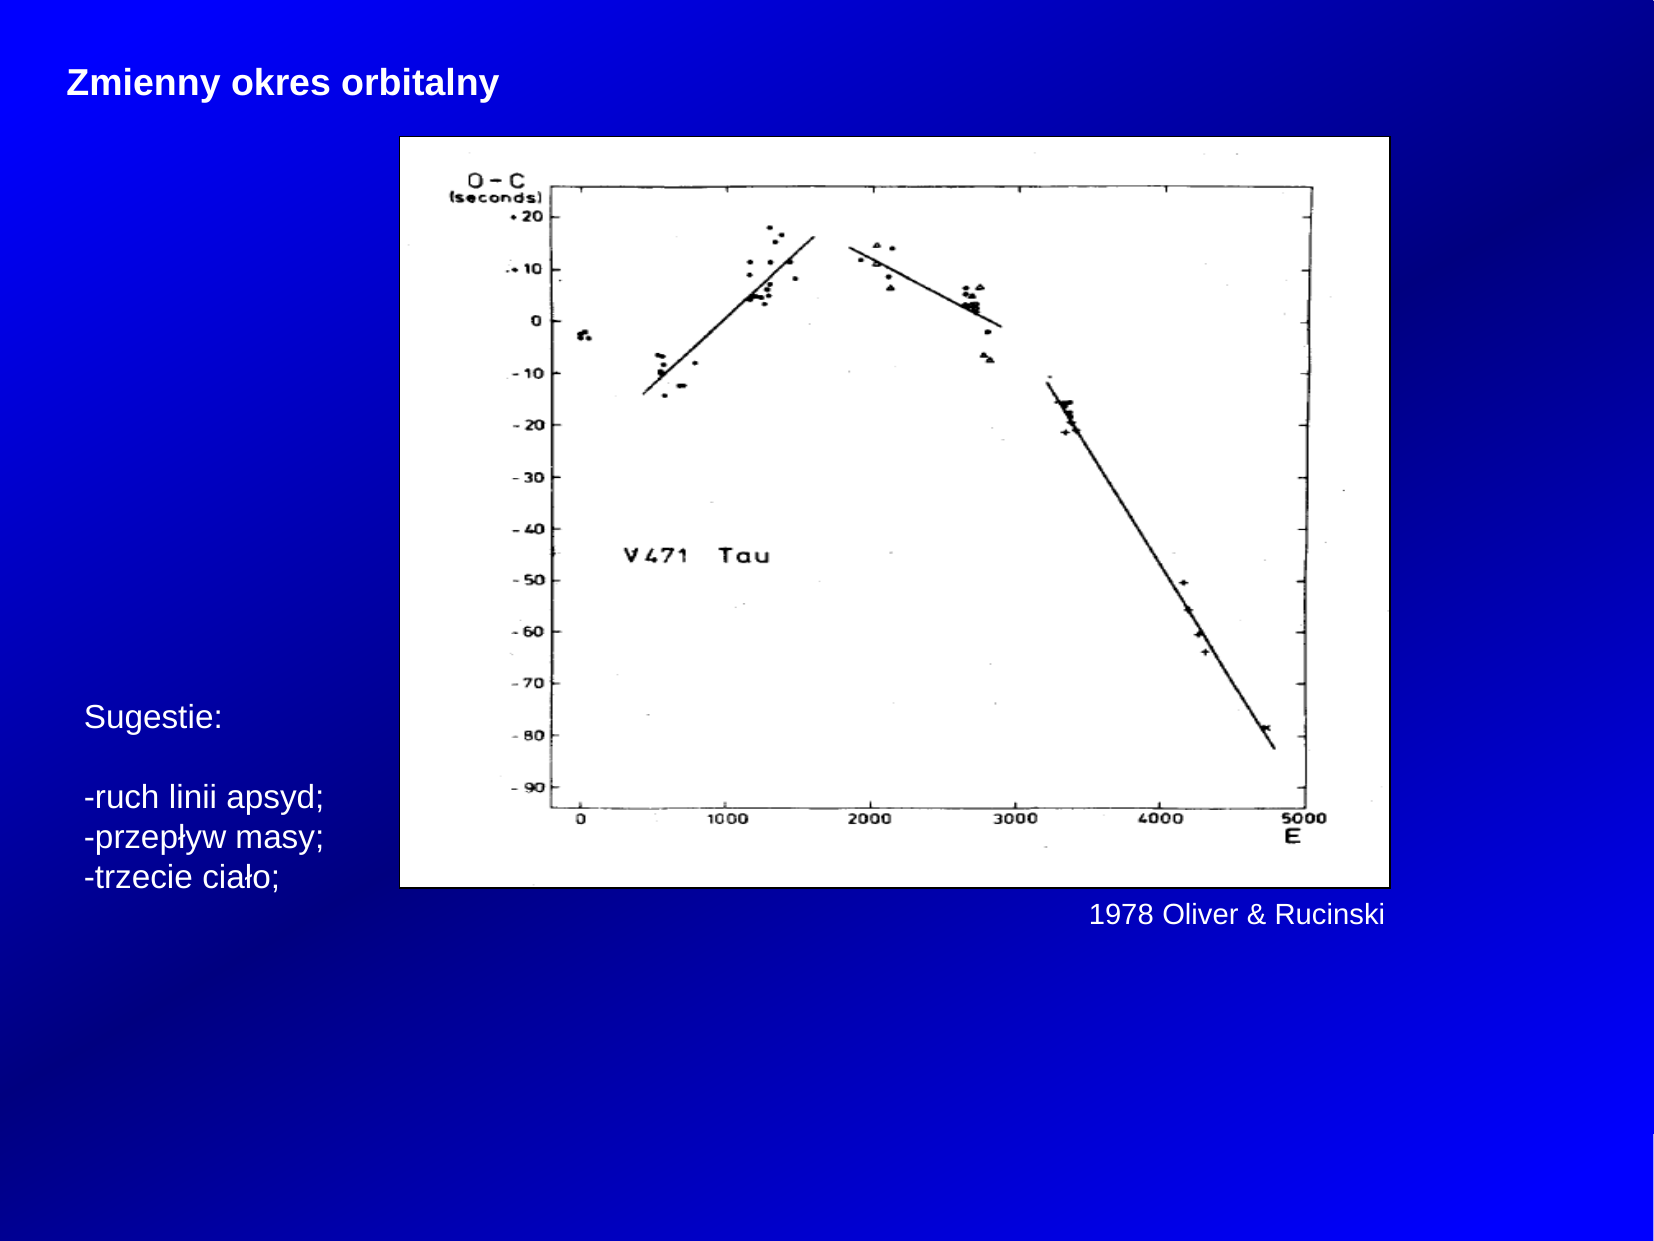

Zmienny okres orbitalny
Sugestie:
-ruch linii apsyd;
-przepływ masy;
-trzecie ciało;
1978 Oliver & Rucinski